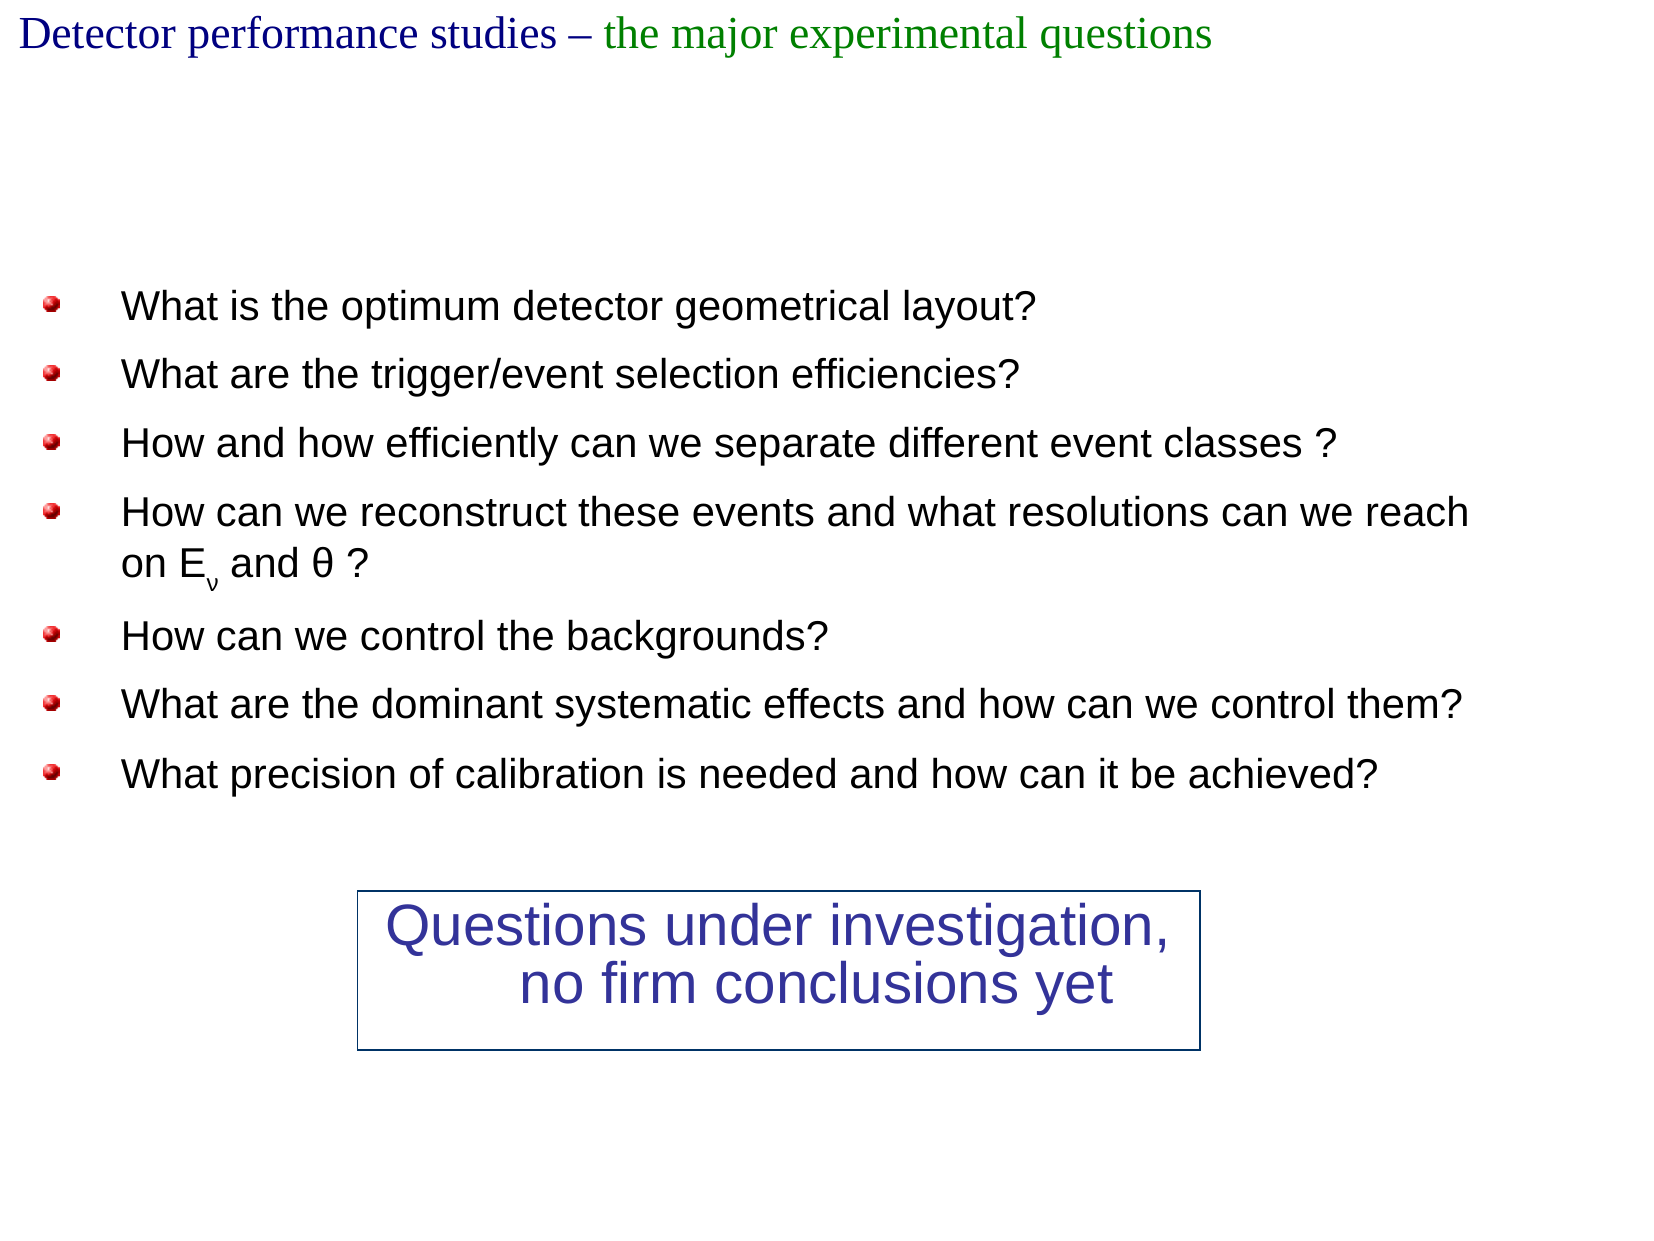

Detector performance studies – the major experimental questions
# What is the optimum detector geometrical layout?
What are the trigger/event selection efficiencies?
How and how efficiently can we separate different event classes ?
How can we reconstruct these events and what resolutions can we reach on Eν and θ ?
How can we control the backgrounds?
What are the dominant systematic effects and how can we control them?
What precision of calibration is needed and how can it be achieved?
Questions under investigation, no firm conclusions yet